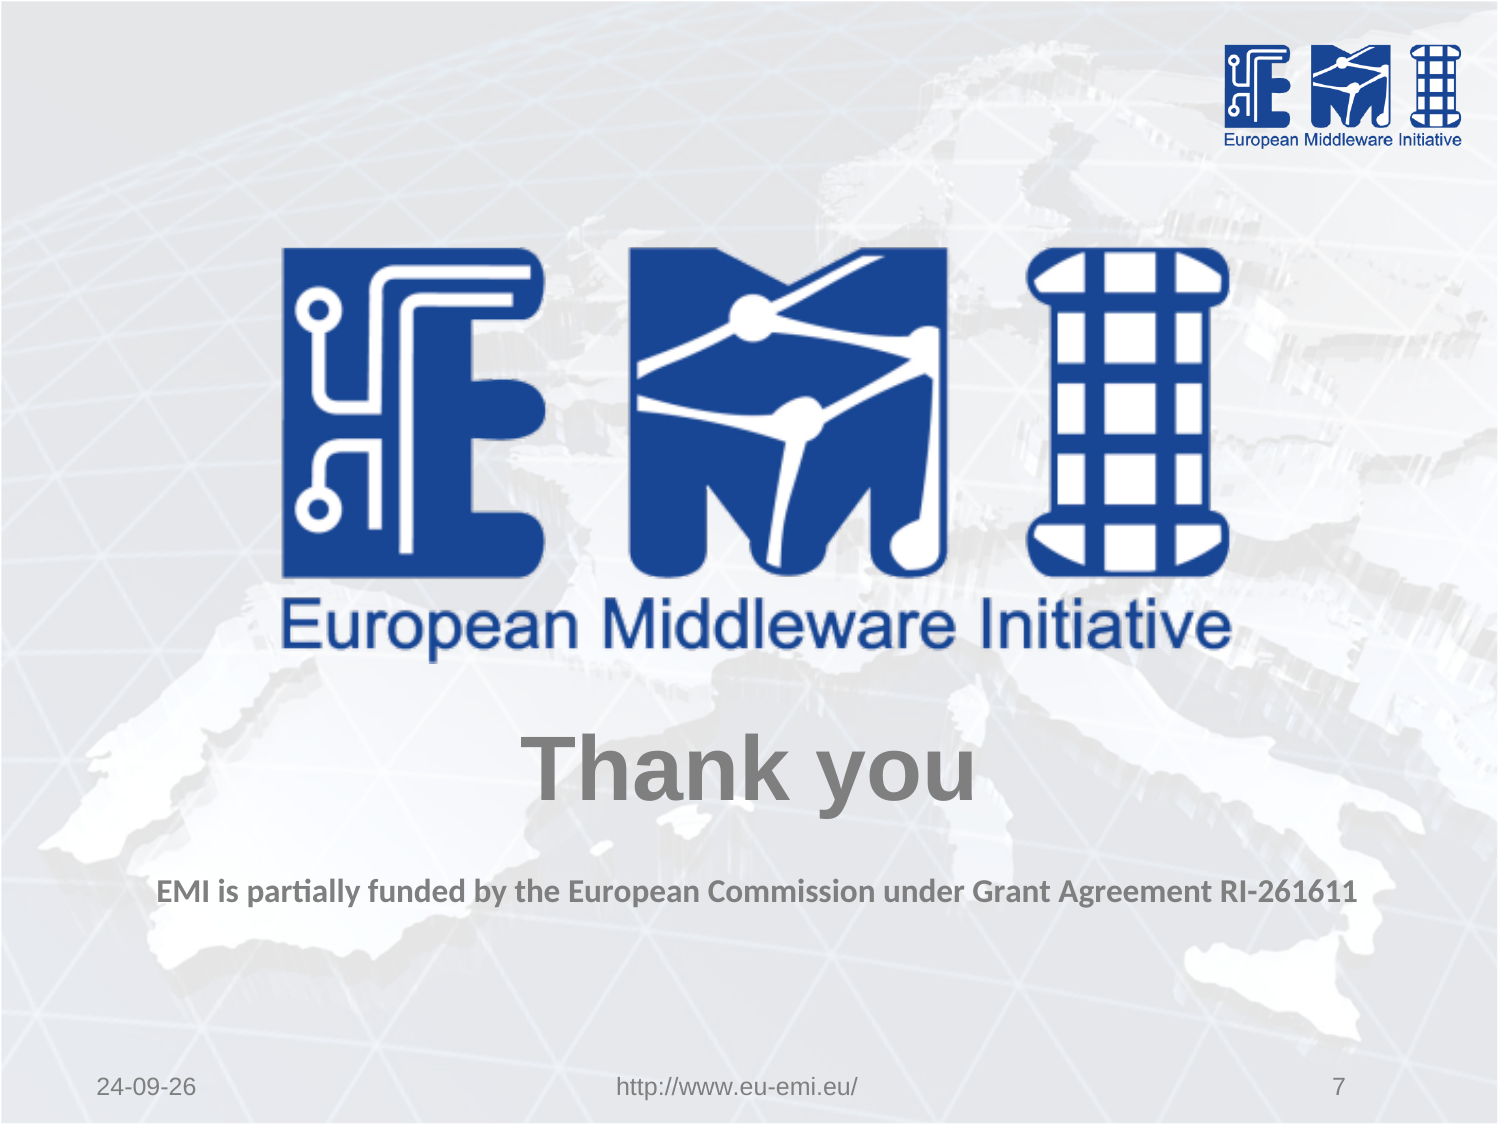

# Thank you
EMI is partially funded by the European Commission under Grant Agreement RI-261611